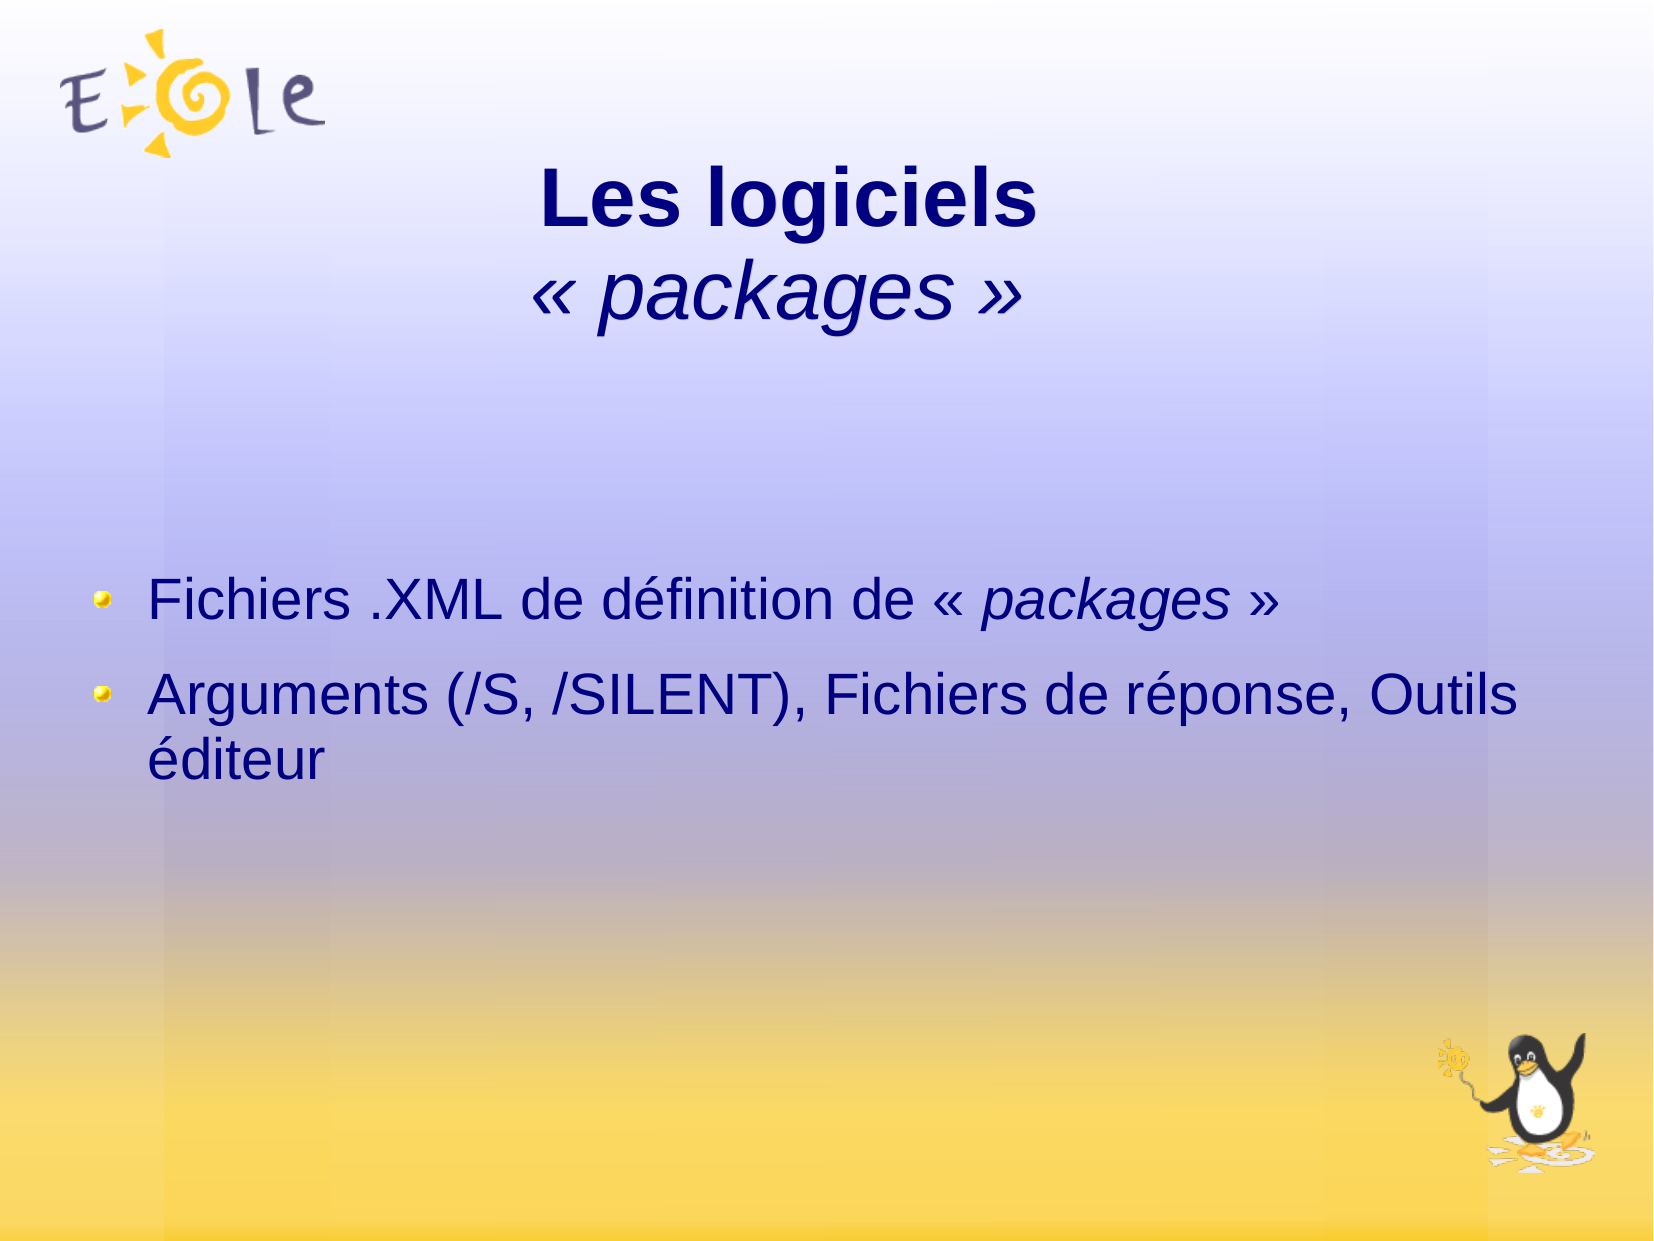

Les logiciels
« packages »
# Fichiers .XML de définition de « packages »
Arguments (/S, /SILENT), Fichiers de réponse, Outils éditeur